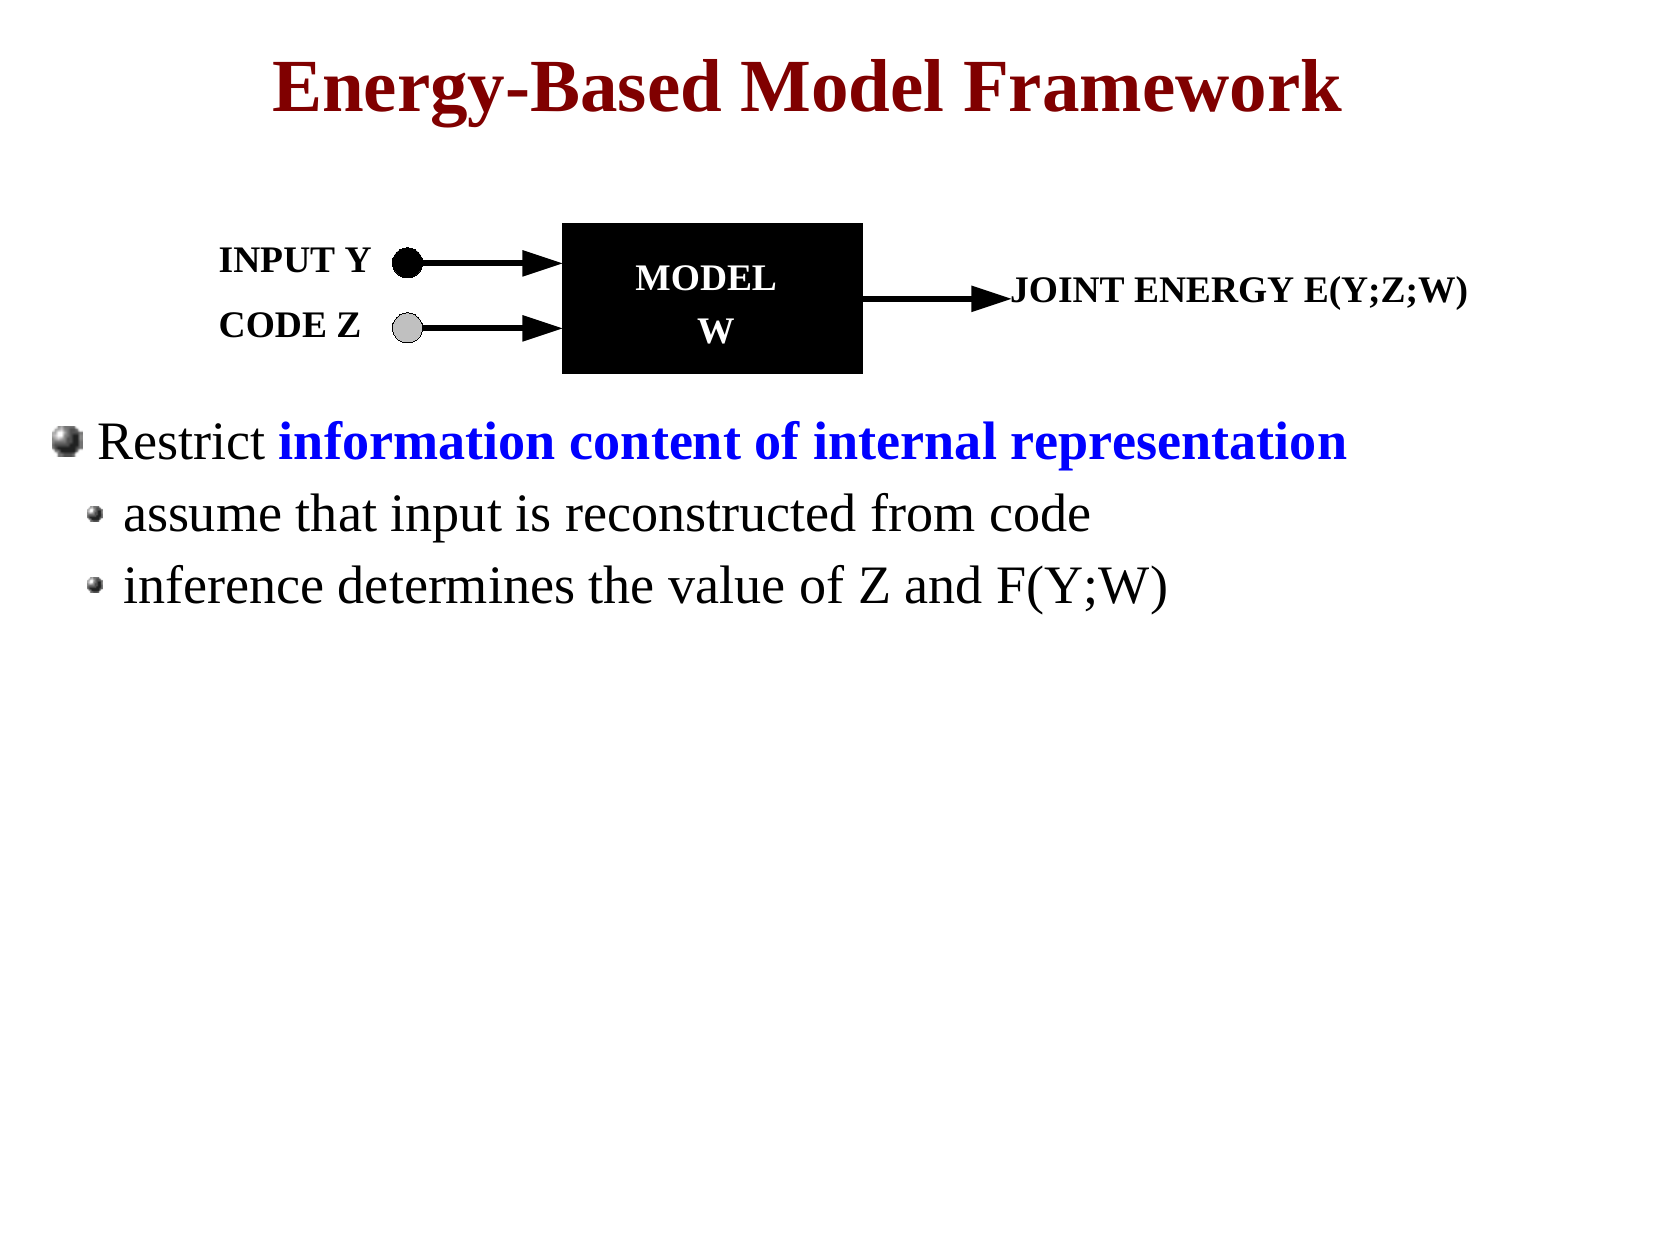

Energy-Based Model Framework
INPUT Y
MODEL
W
JOINT ENERGY E(Y;Z;W)
CODE Z
 Restrict information content of internal representation
assume that input is reconstructed from code
inference determines the value of Z and F(Y;W)